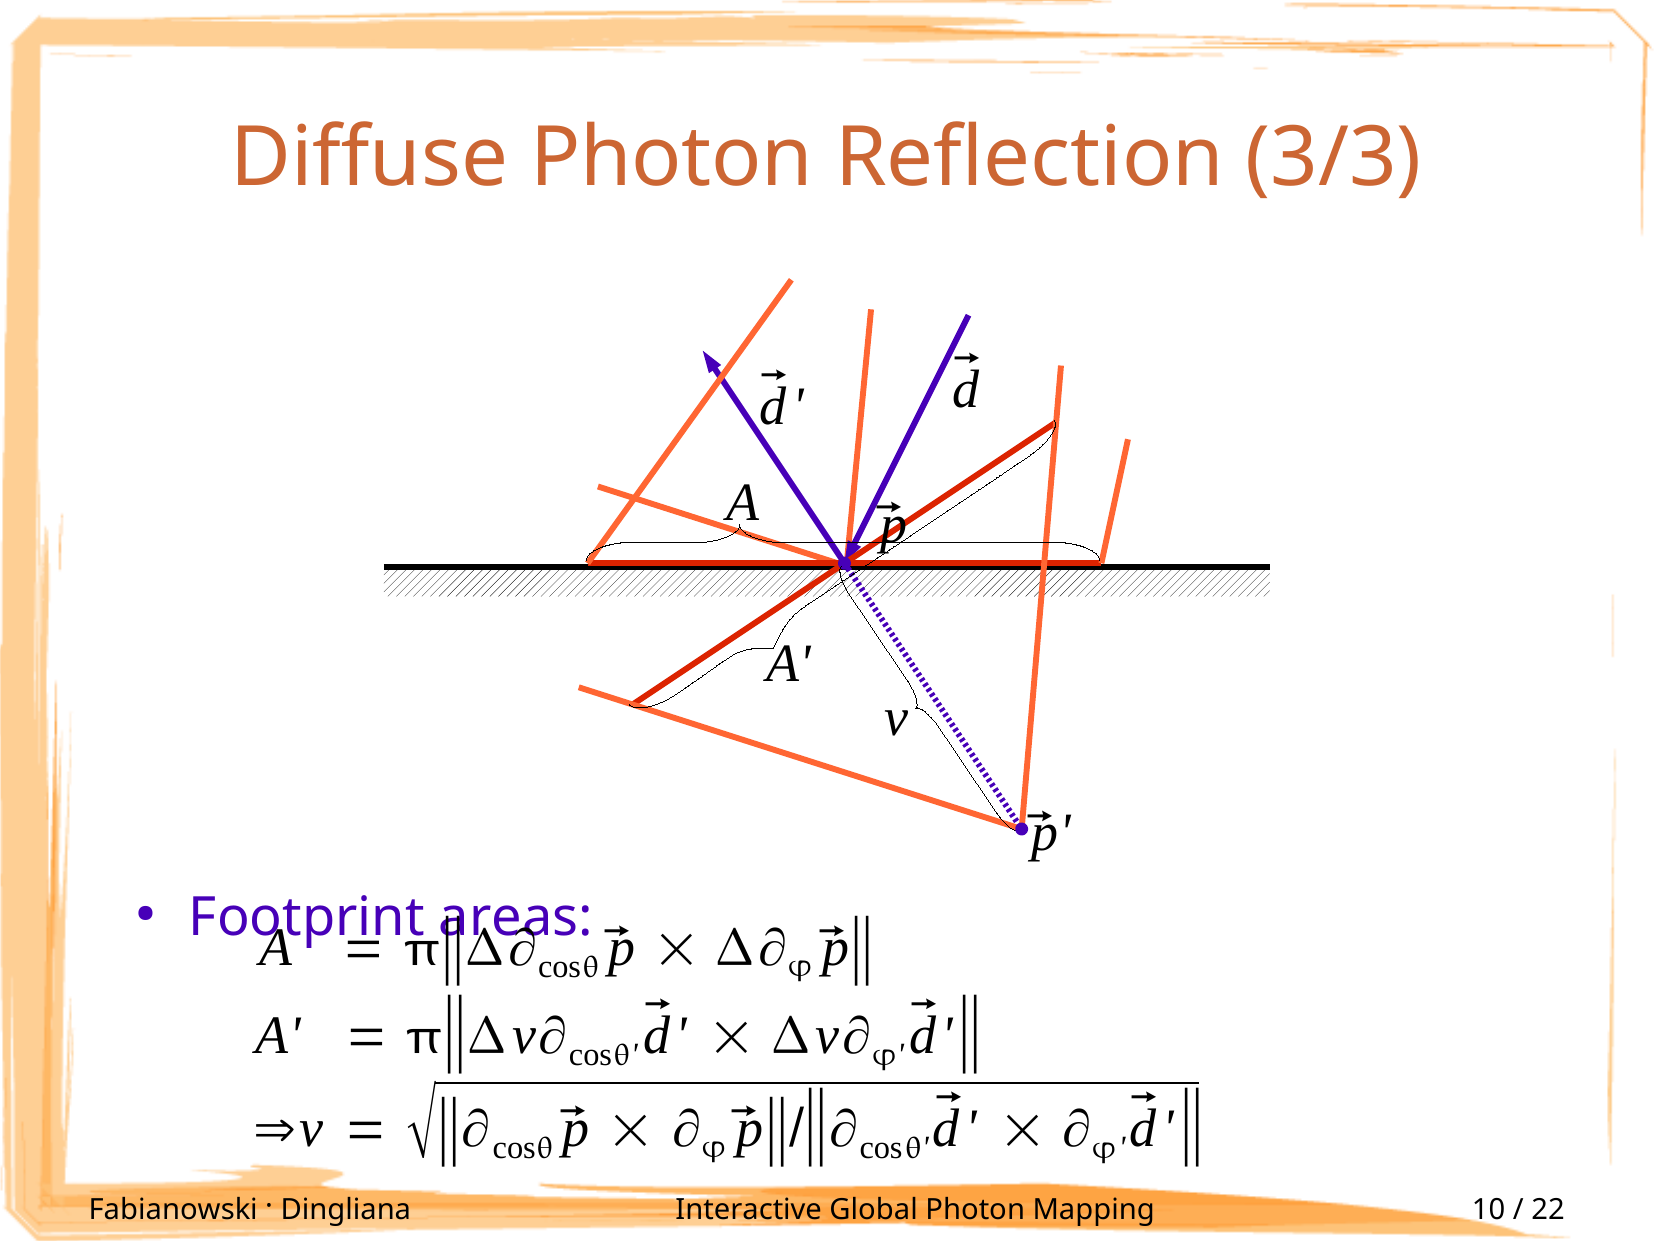

# Diffuse Photon Reflection (3/3)
Footprint areas: